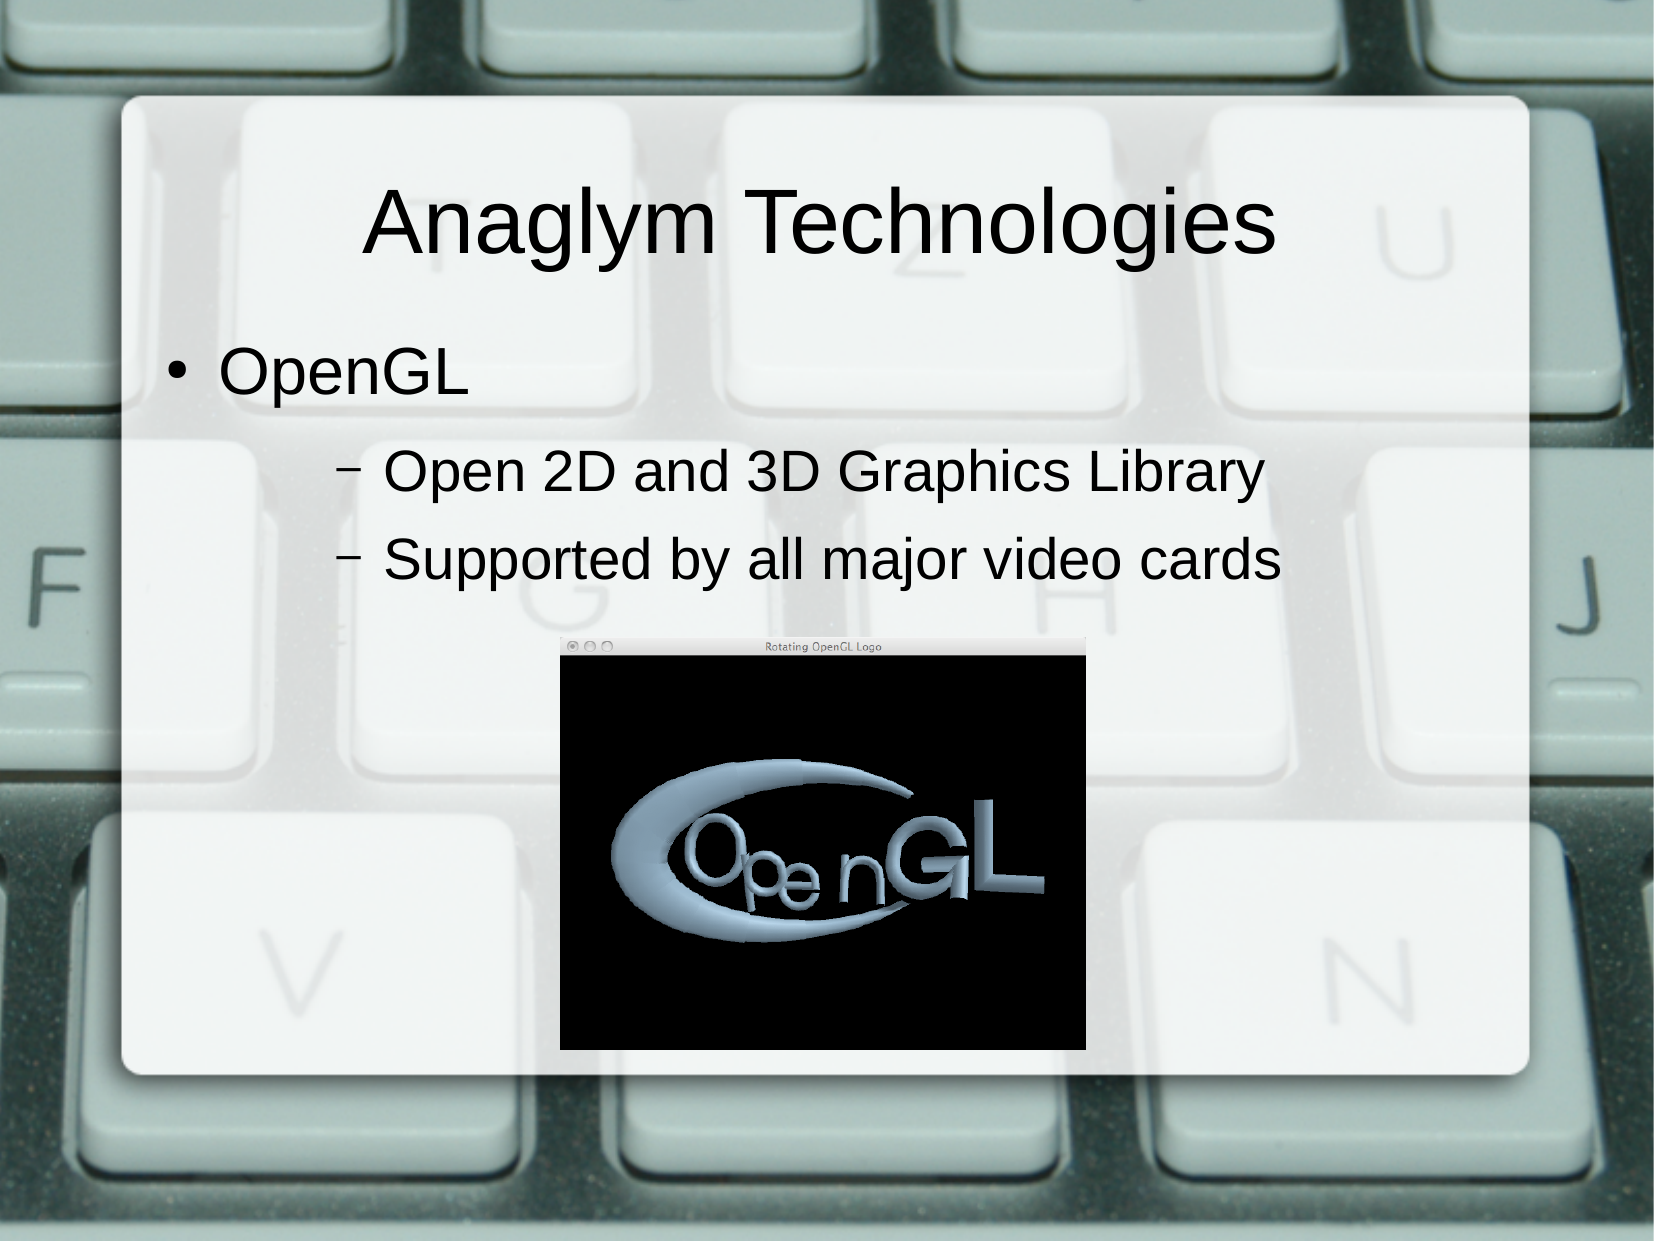

# Anaglym Technologies
OpenGL
Open 2D and 3D Graphics Library
Supported by all major video cards